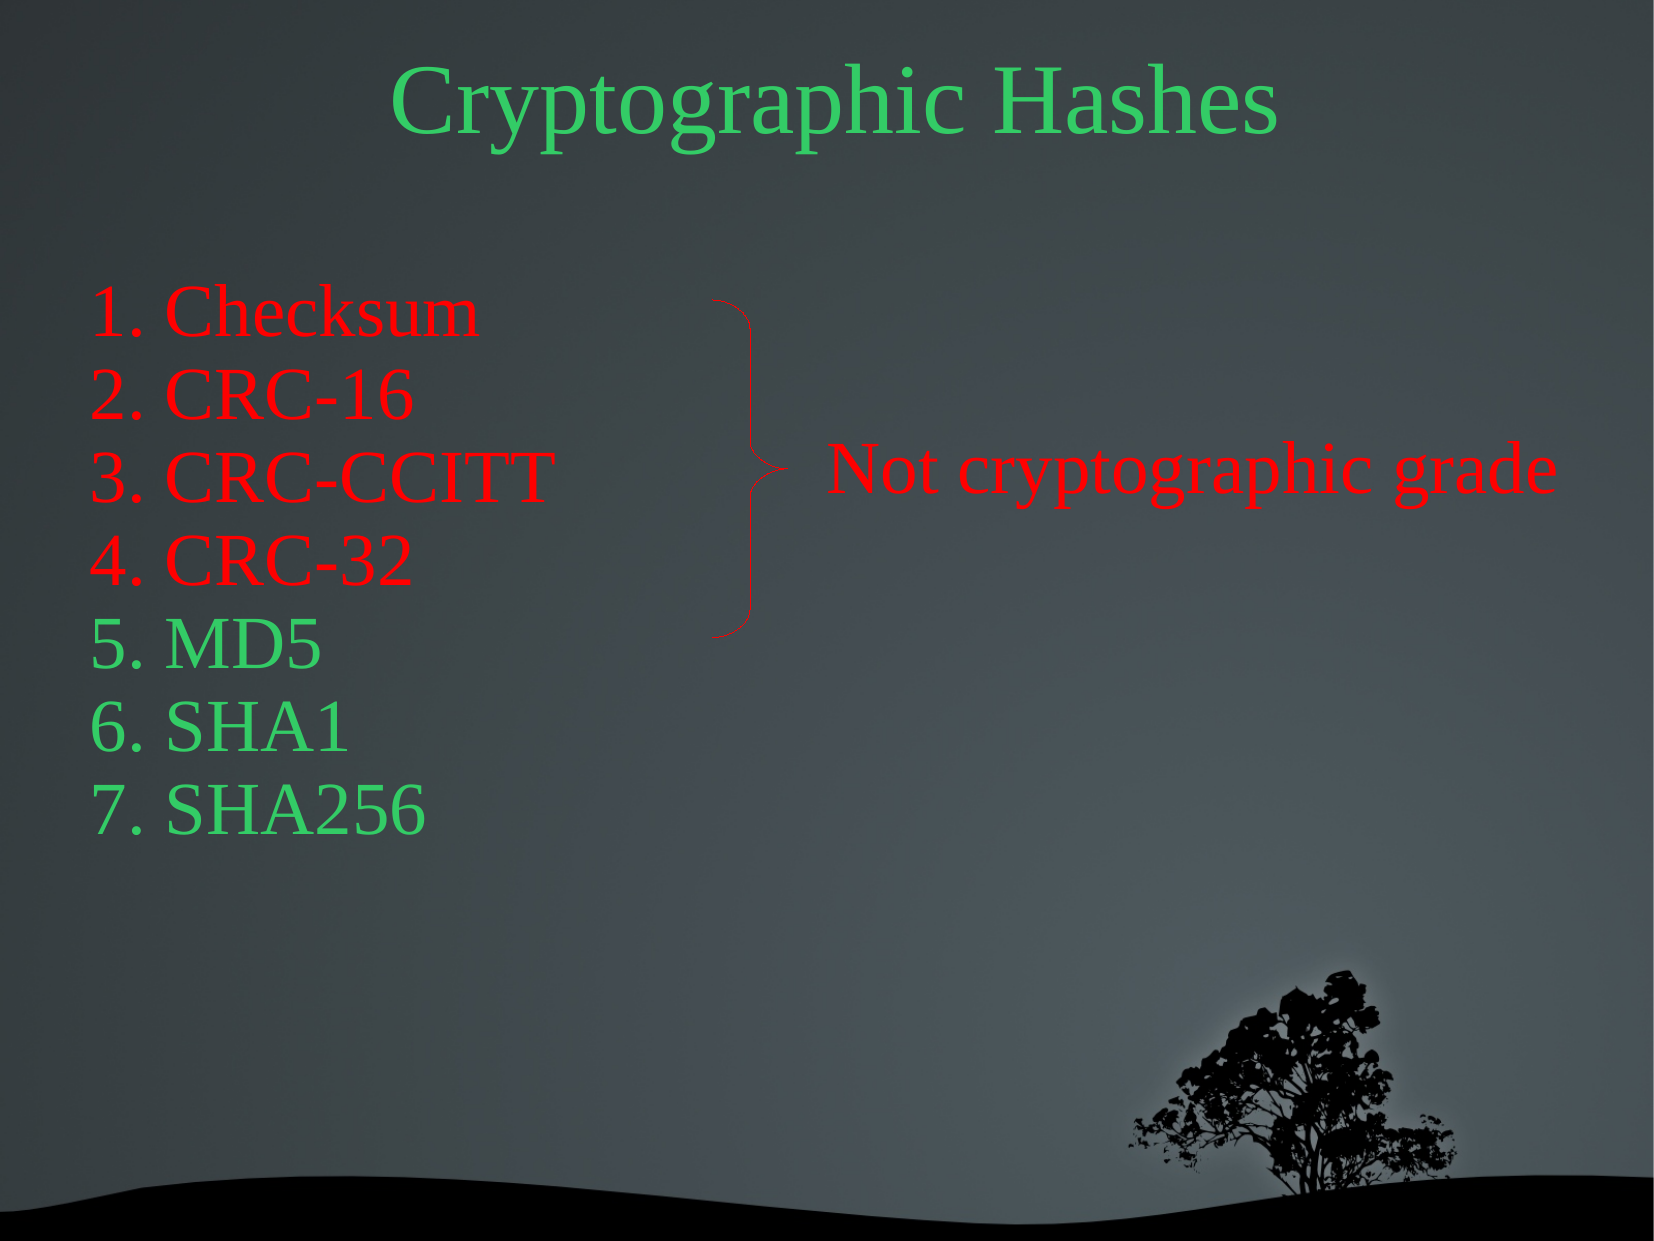

Cryptographic Hashes
1. Checksum
2. CRC-16
3. CRC-CCITT
4. CRC-32
5. MD5
6. SHA1
7. SHA256
Not cryptographic grade